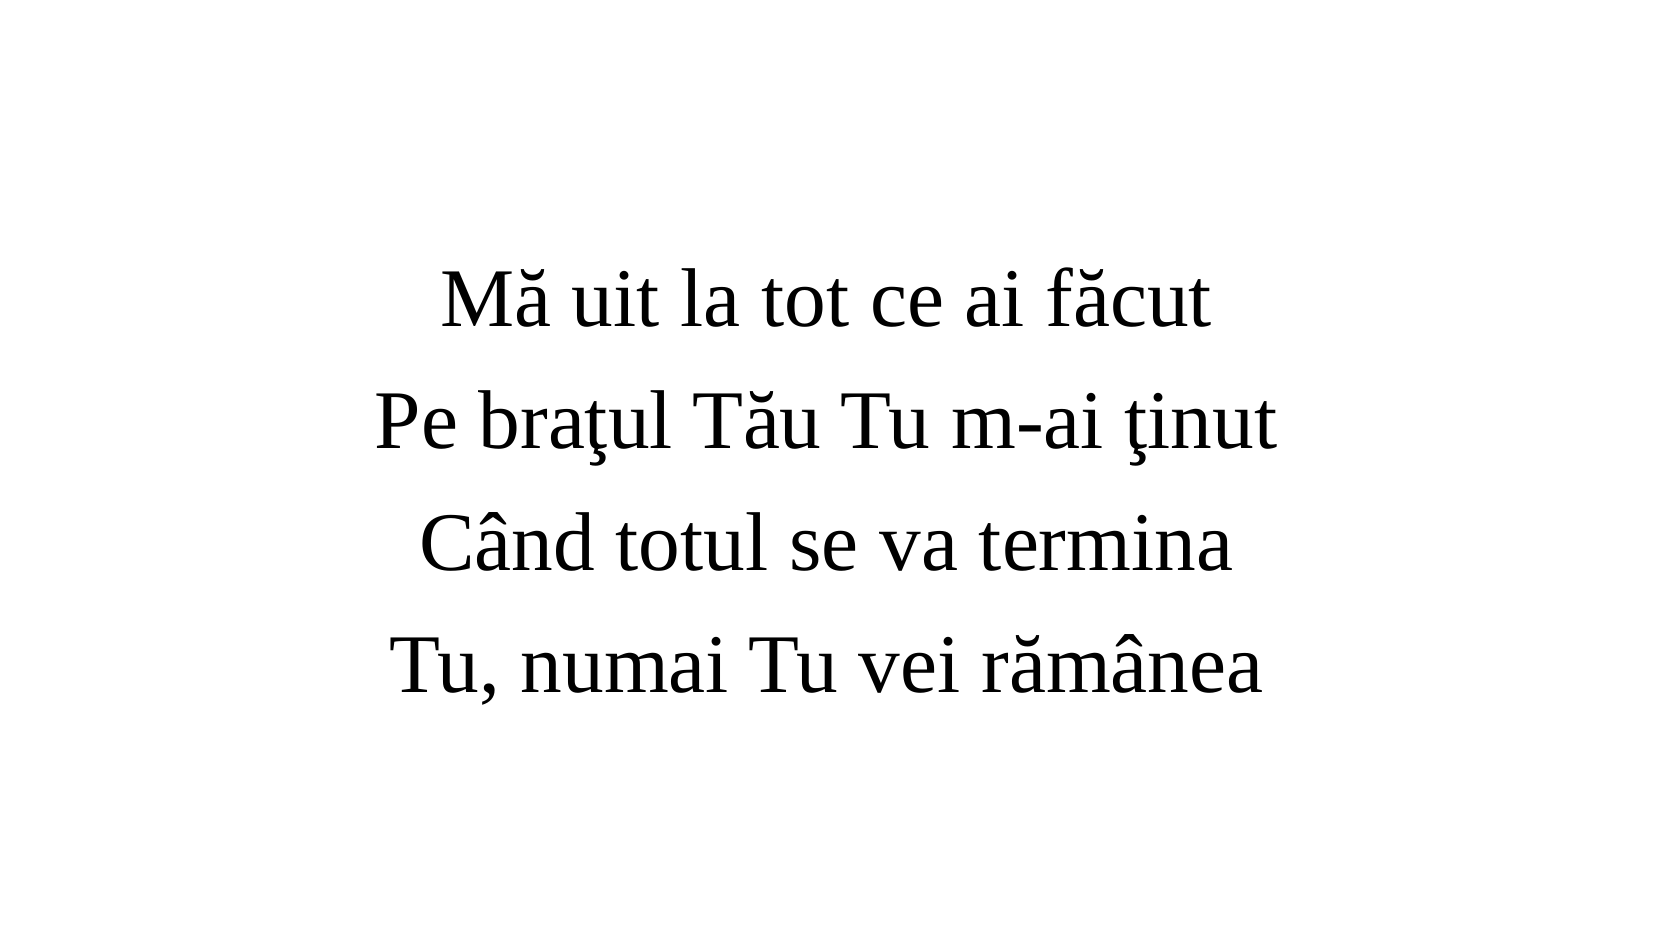

# Mă uit la tot ce ai făcut
Pe braţul Tău Tu m-ai ţinut
Când totul se va termina
Tu, numai Tu vei rămânea